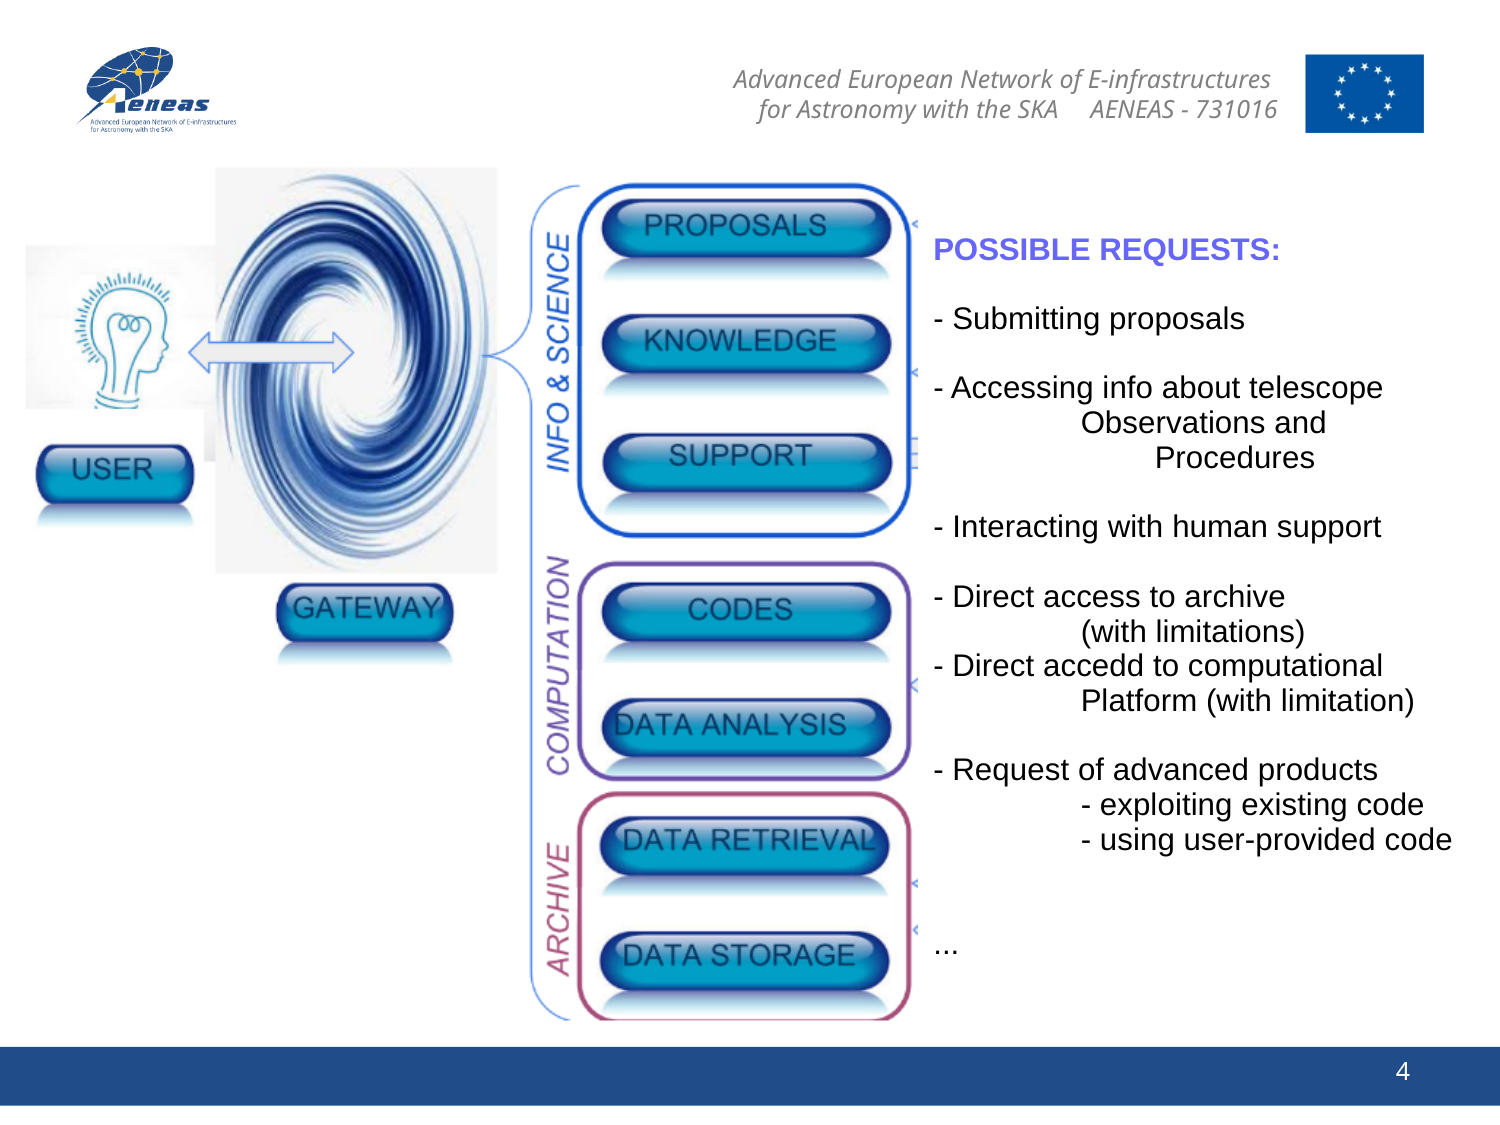

POSSIBLE REQUESTS:
- Submitting proposals
- Accessing info about telescope
 	Observations and
			Procedures
- Interacting with human support
- Direct access to archive
		(with limitations)
- Direct accedd to computational
		Platform (with limitation)
- Request of advanced products
		- exploiting existing code
		- using user-provided code
...
4